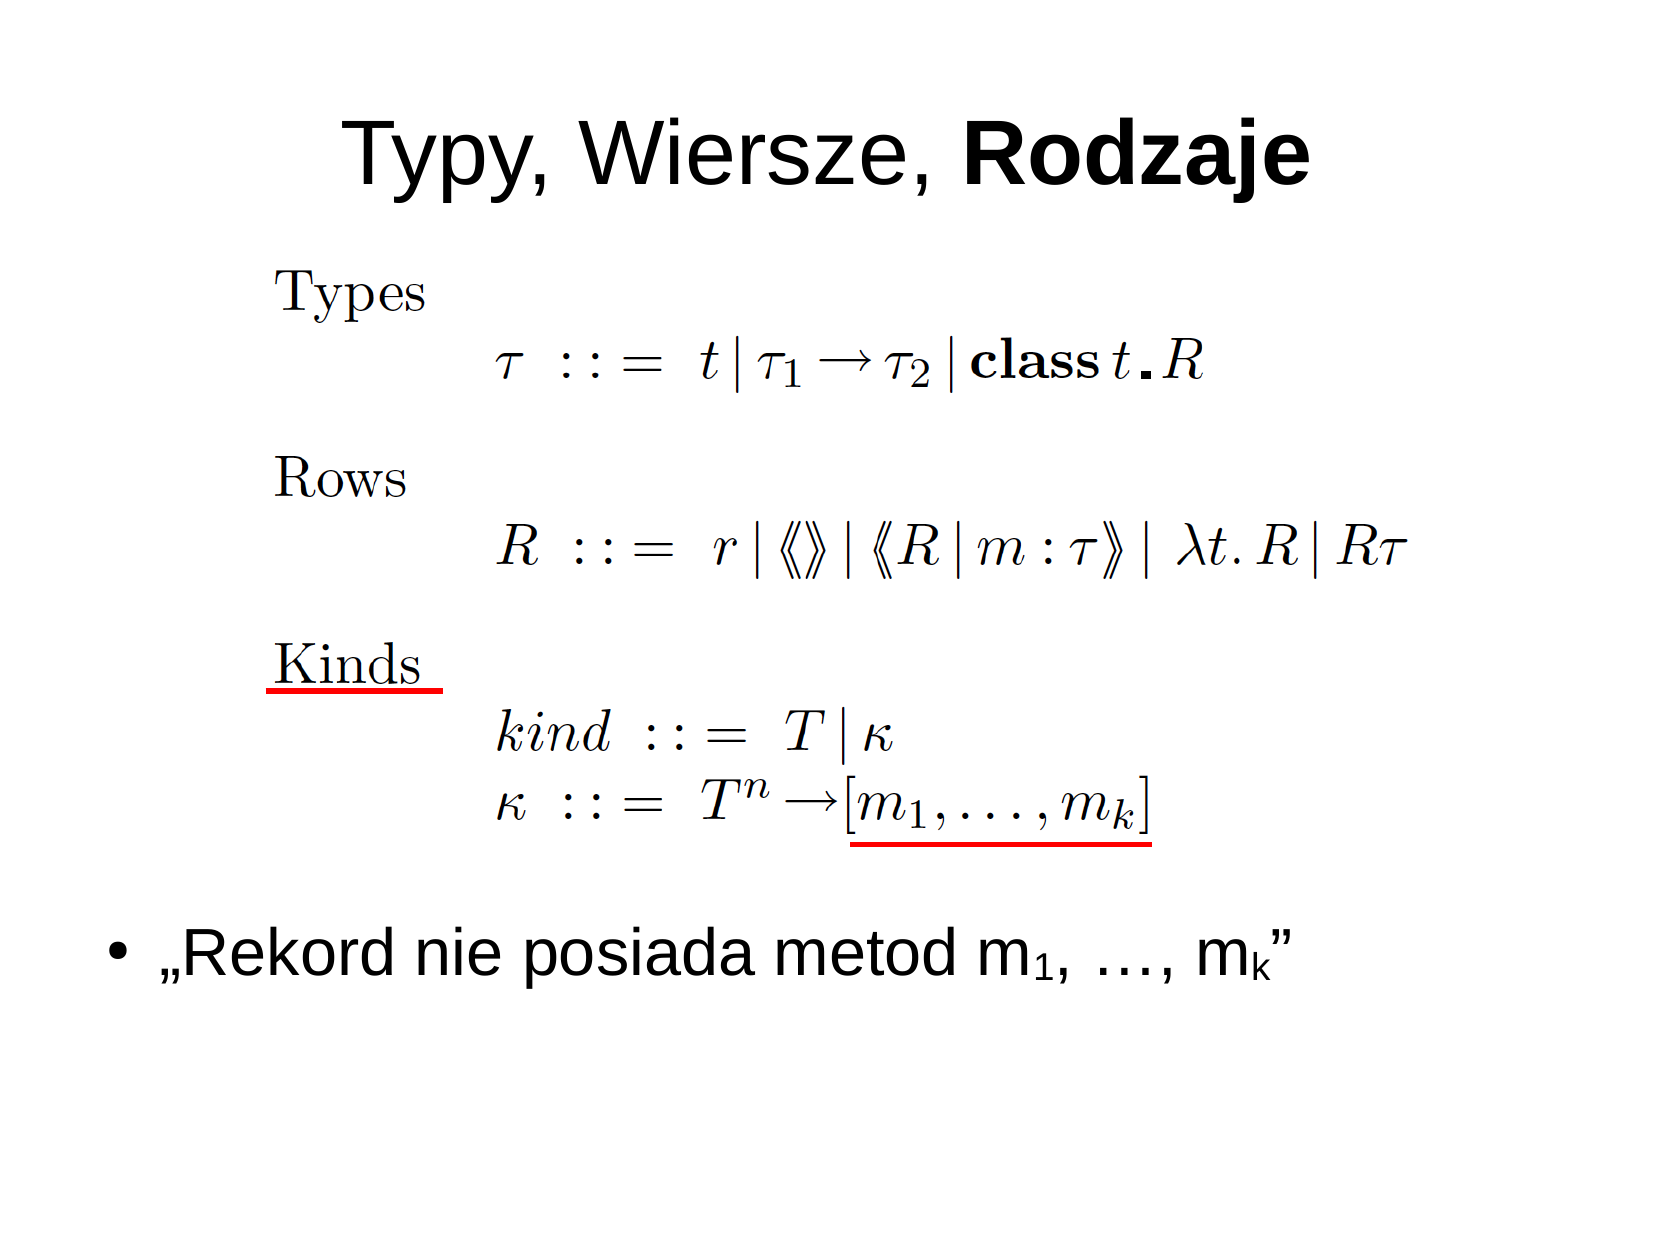

# Typy, Wiersze, Rodzaje
„Rekord nie posiada metod m1, …, mk”